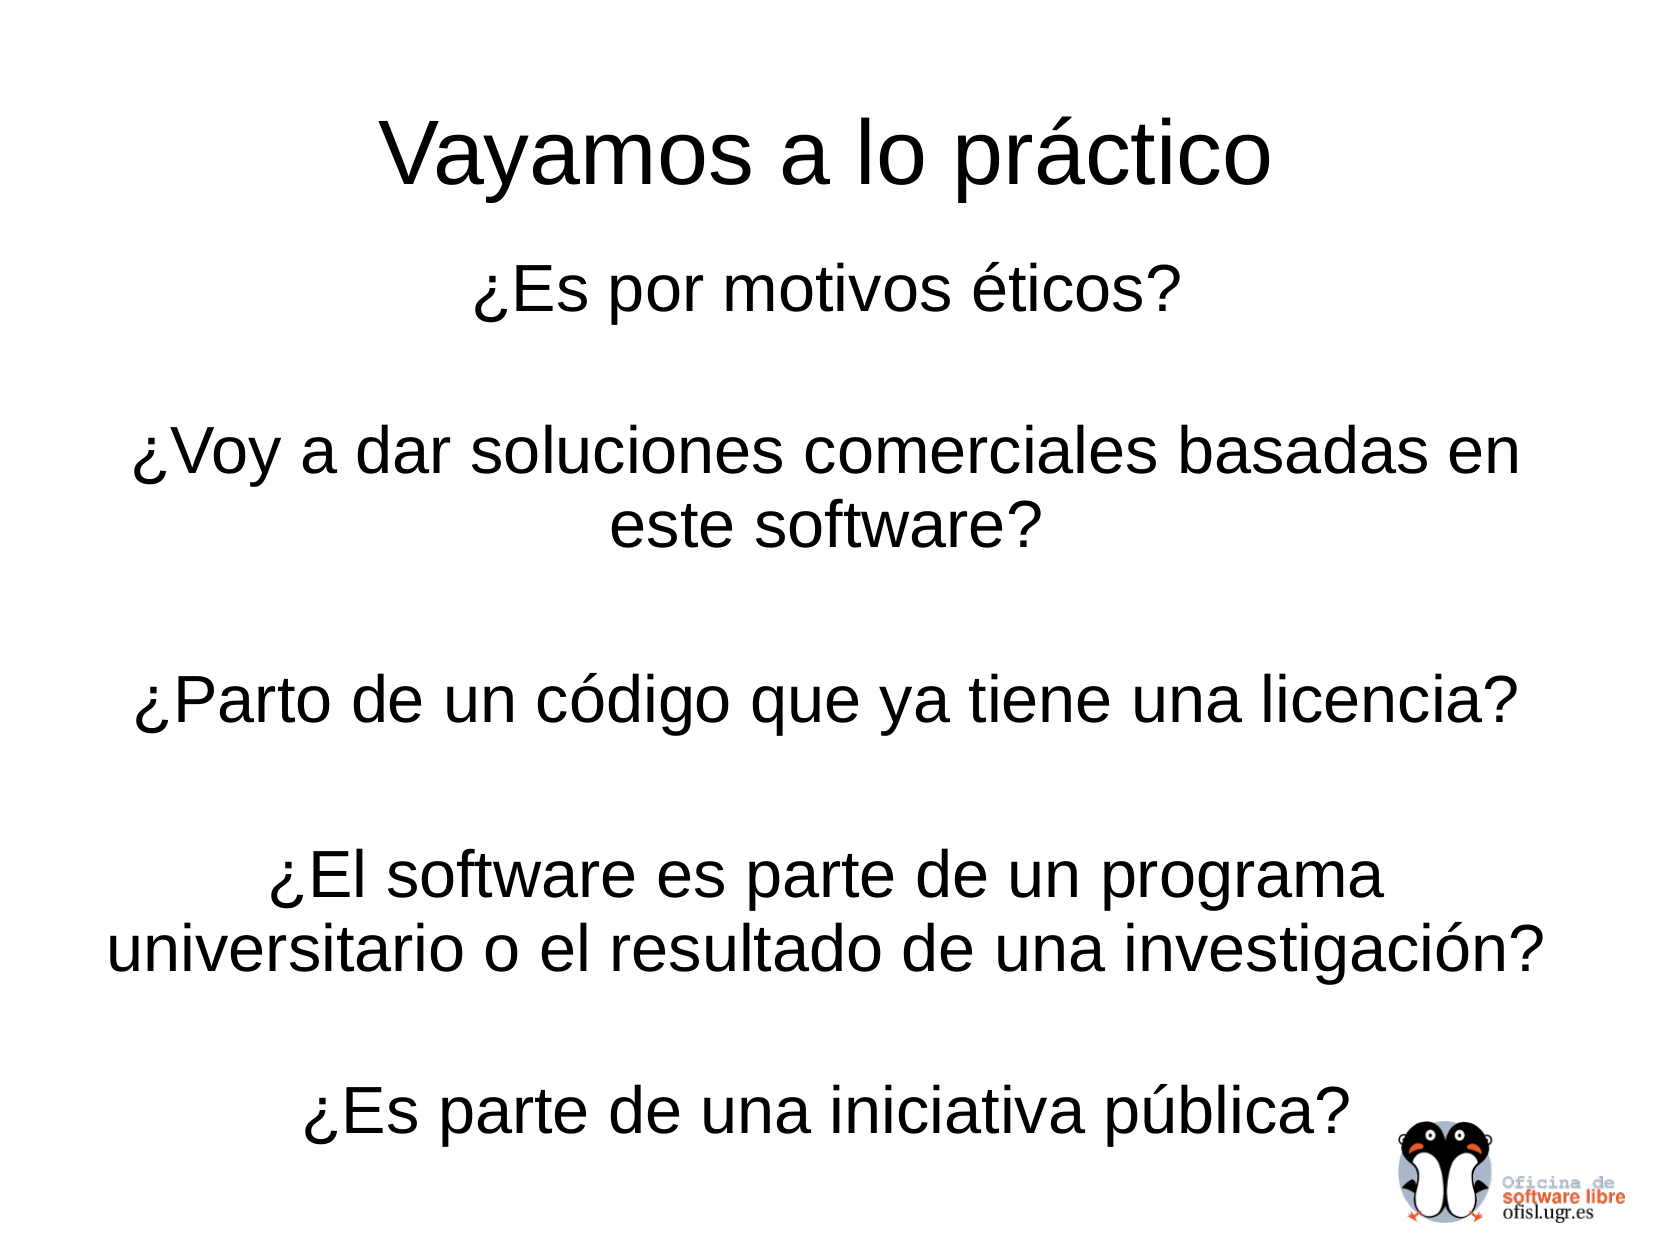

# Vayamos a lo práctico
¿Es por motivos éticos?
¿Voy a dar soluciones comerciales basadas en este software?
¿Parto de un código que ya tiene una licencia?
¿El software es parte de un programa universitario o el resultado de una investigación?
¿Es parte de una iniciativa pública?